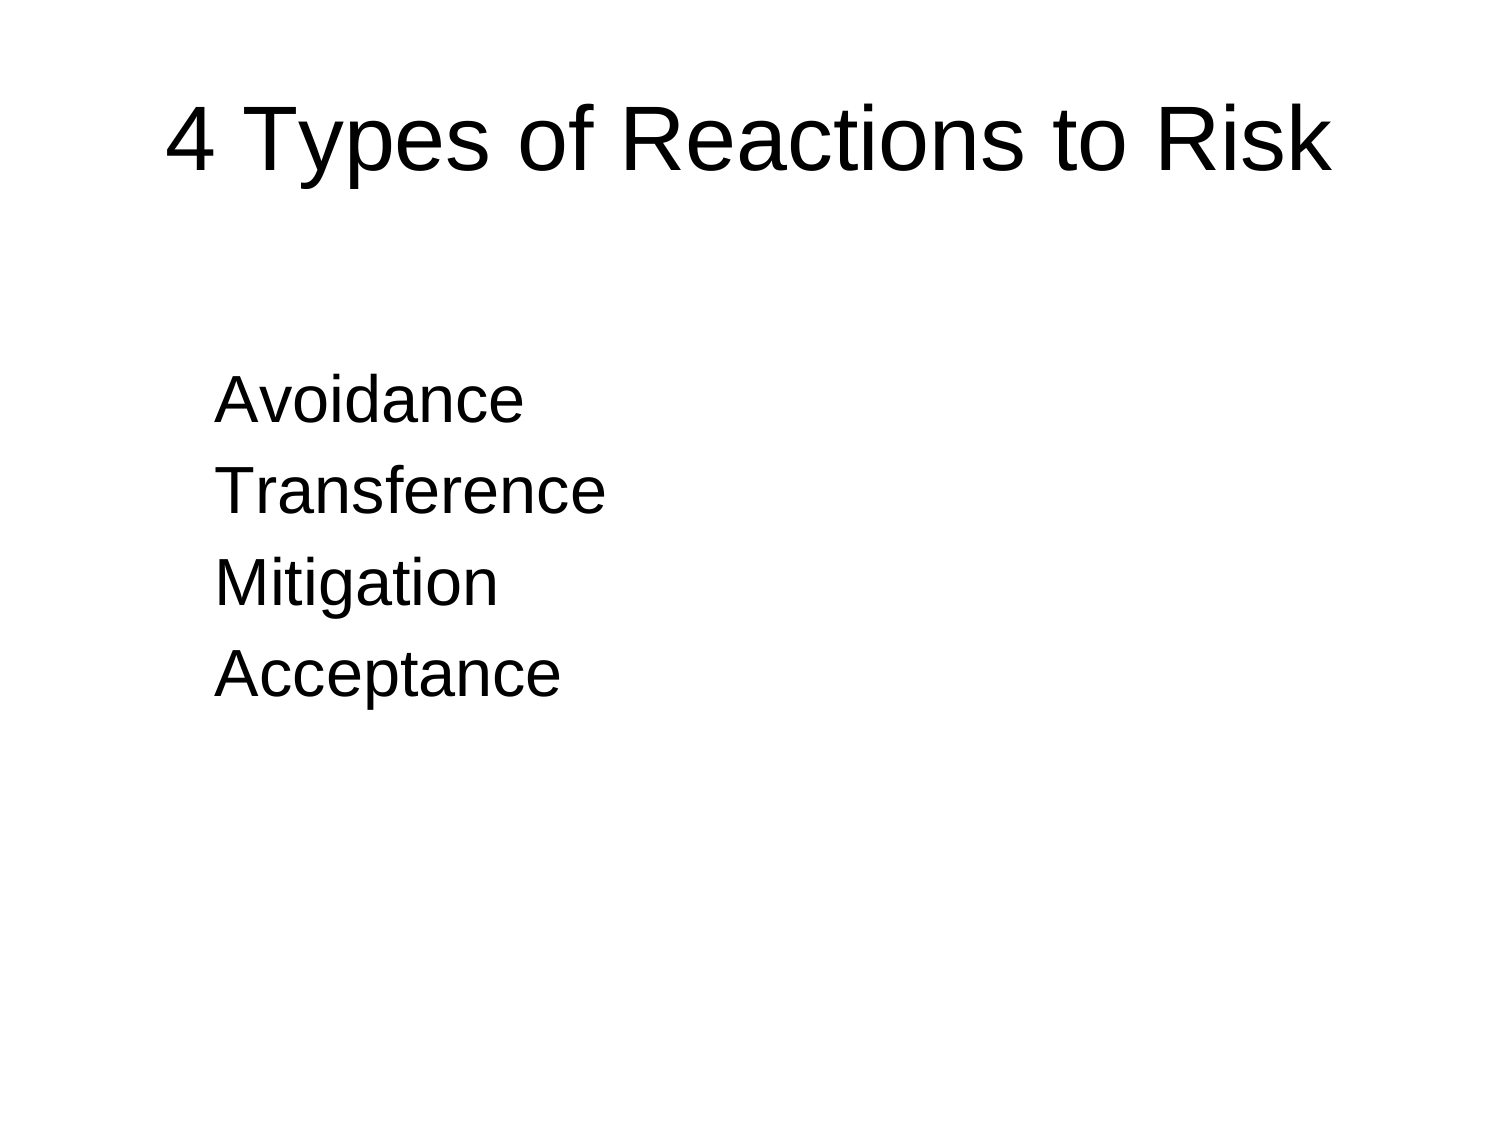

# 4 Types of Reactions to Risk
Avoidance
Transference
Mitigation
Acceptance